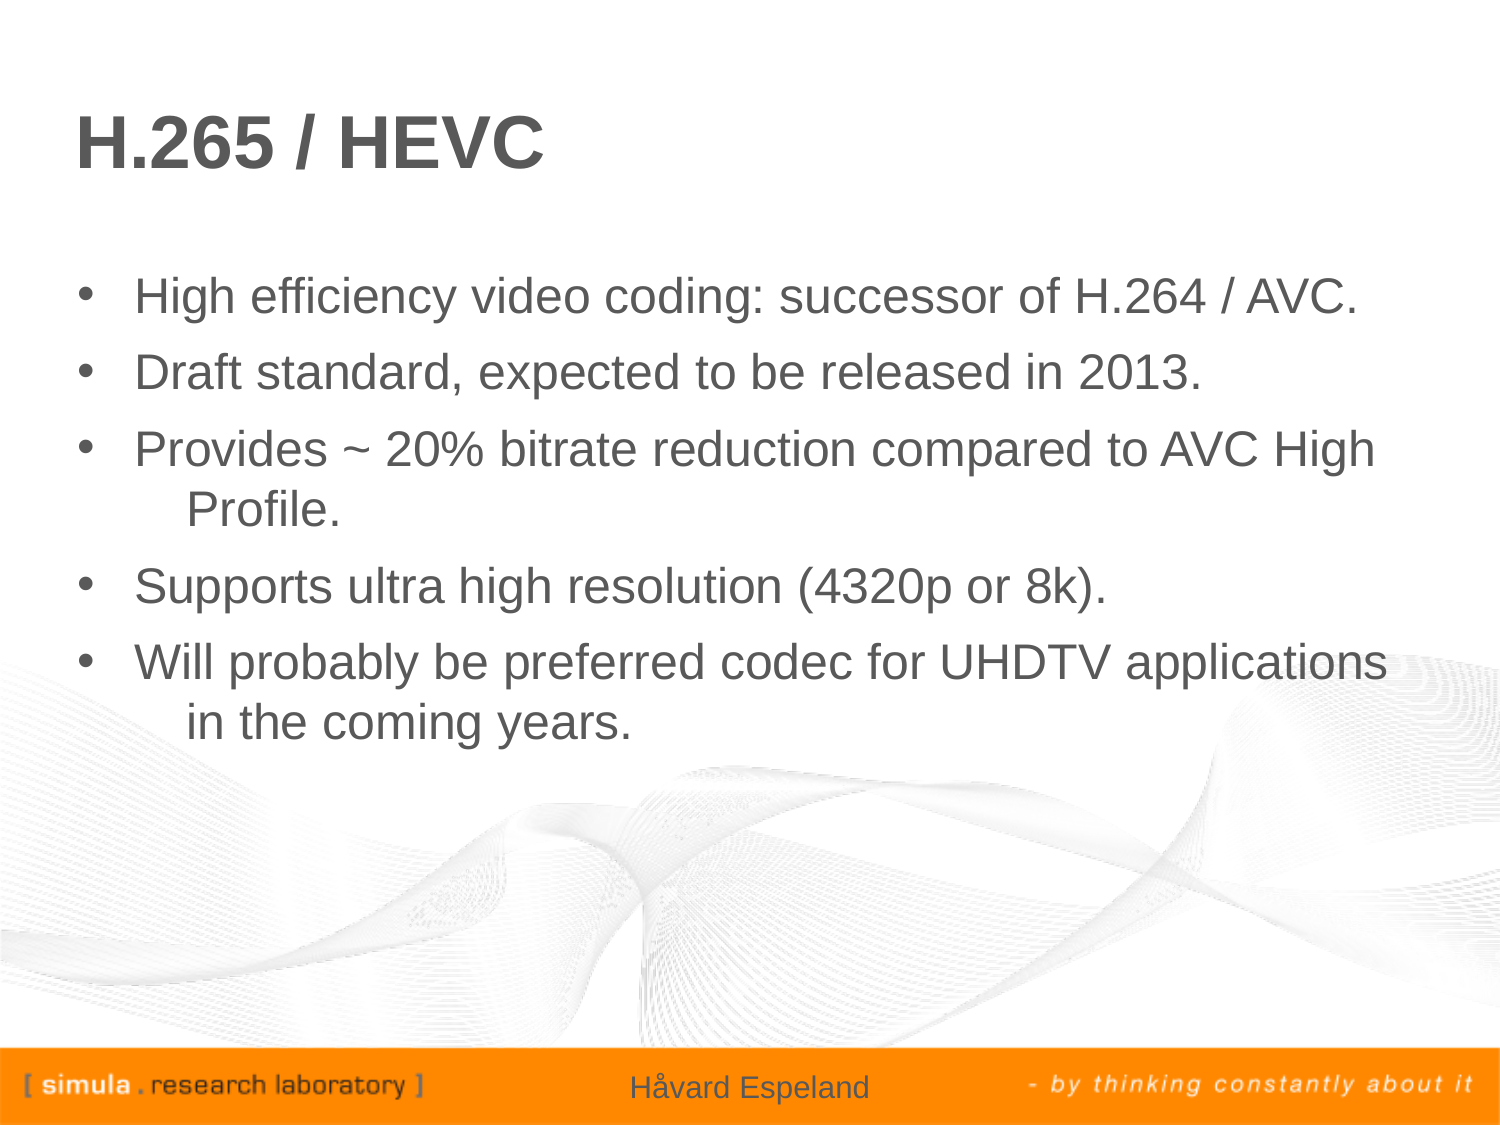

# H.265 / HEVC
High efficiency video coding: successor of H.264 / AVC.
Draft standard, expected to be released in 2013.
Provides ~ 20% bitrate reduction compared to AVC High Profile.
Supports ultra high resolution (4320p or 8k).
Will probably be preferred codec for UHDTV applications in the coming years.